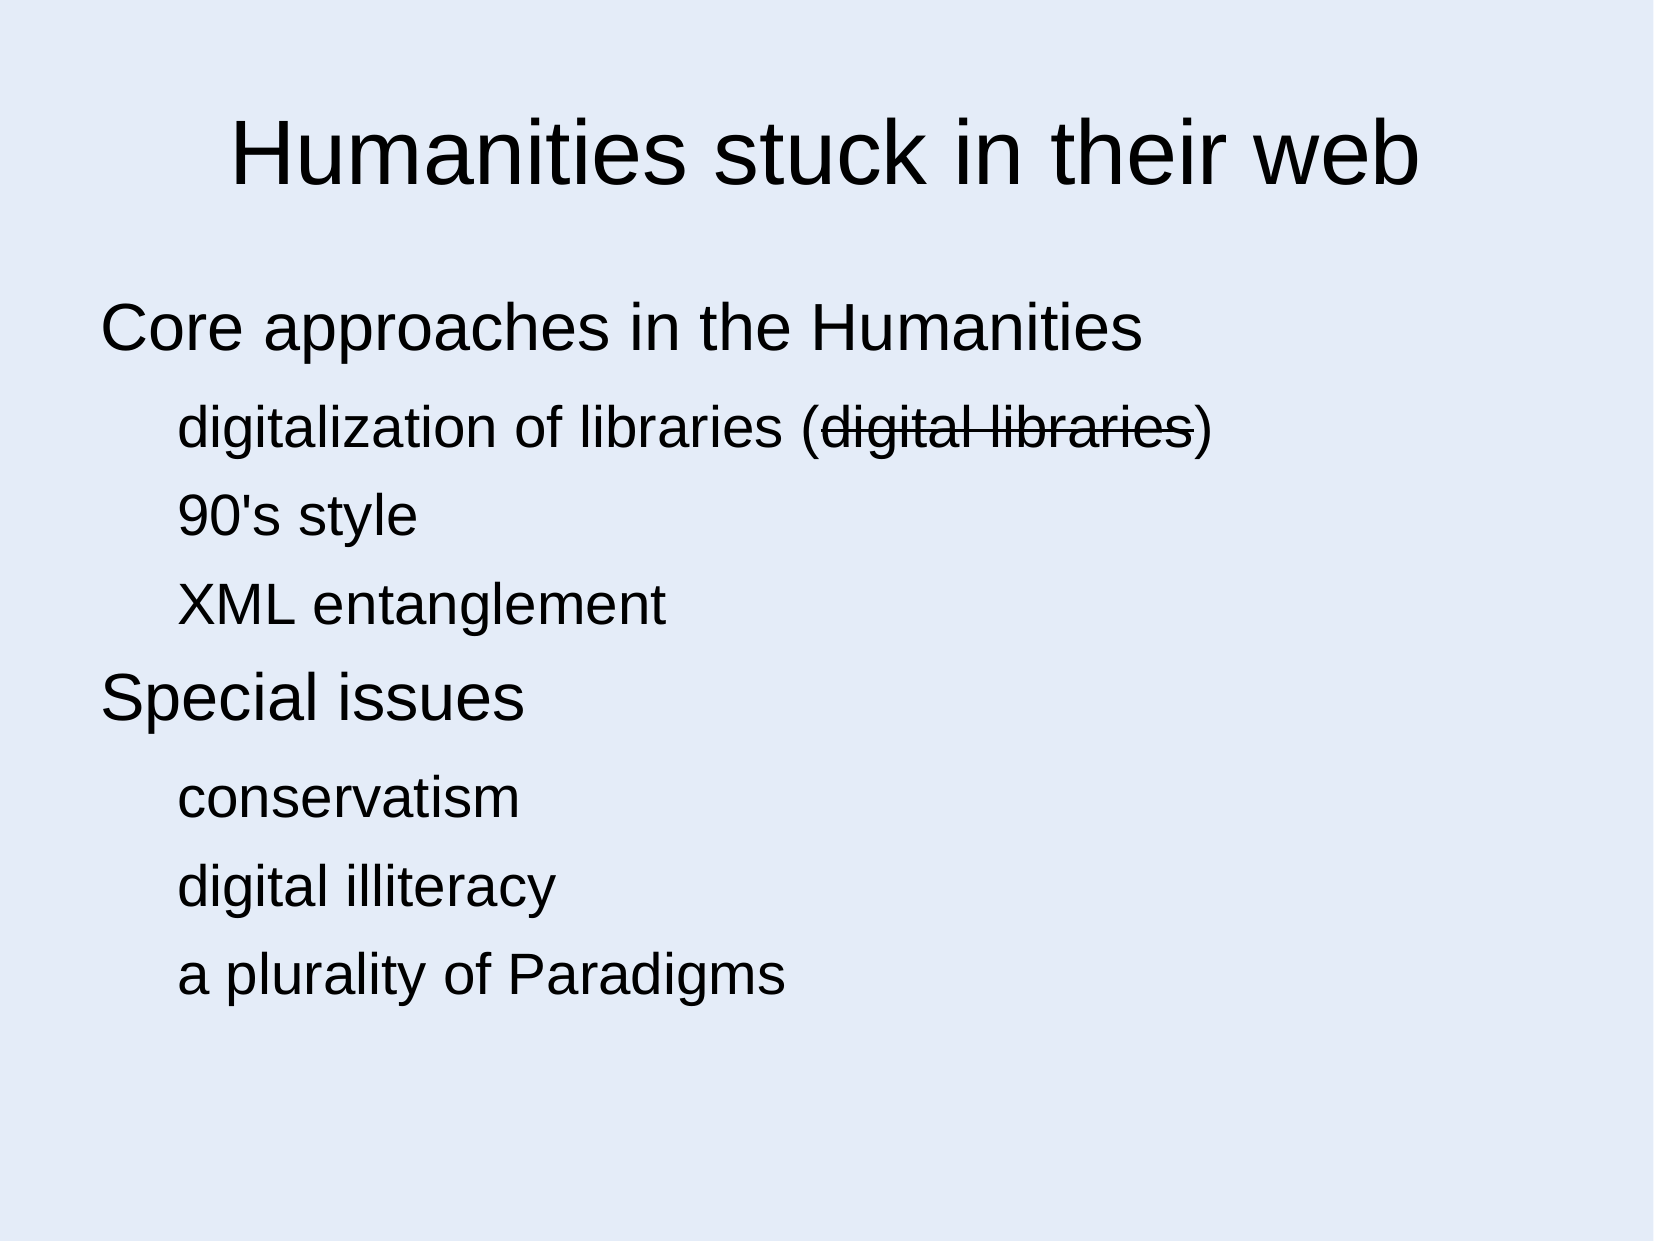

# Humanities stuck in their web
Core approaches in the Humanities
digitalization of libraries (digital libraries)
90's style
XML entanglement
Special issues
conservatism
digital illiteracy
a plurality of Paradigms